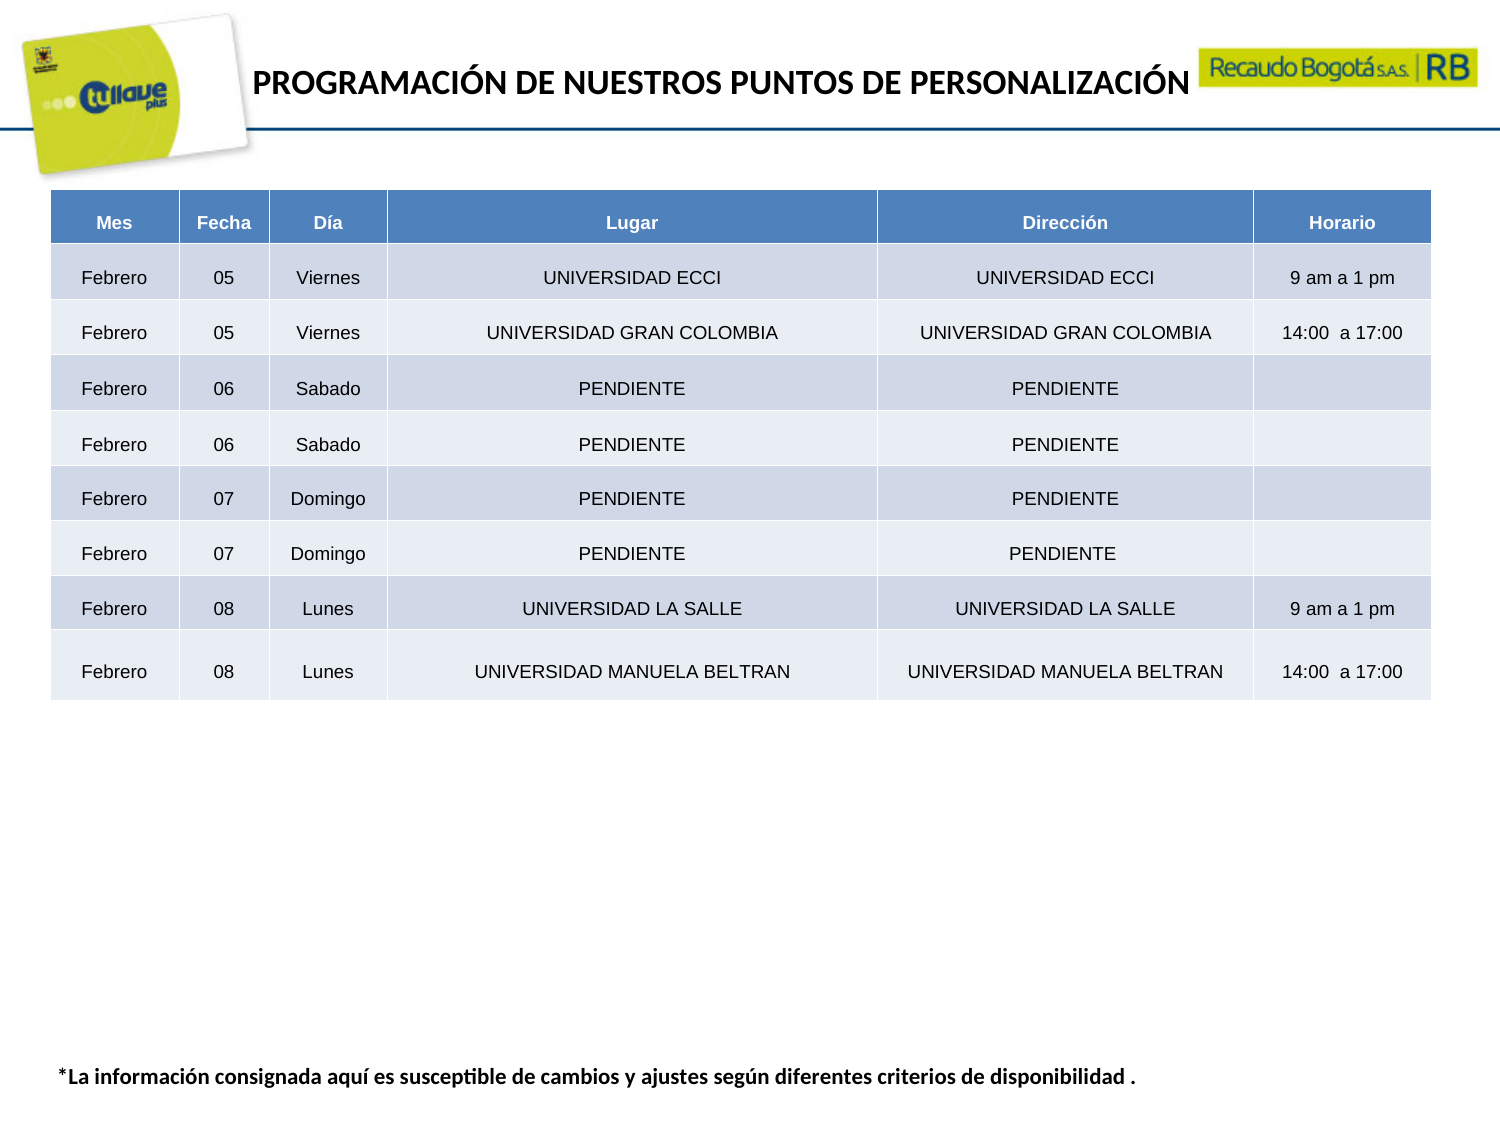

PROGRAMACIÓN DE NUESTROS PUNTOS DE PERSONALIZACIÓN
| Mes | Fecha | Día | Lugar | Dirección | Horario |
| --- | --- | --- | --- | --- | --- |
| Febrero | 05 | Viernes | UNIVERSIDAD ECCI | UNIVERSIDAD ECCI | 9 am a 1 pm |
| Febrero | 05 | Viernes | UNIVERSIDAD GRAN COLOMBIA | UNIVERSIDAD GRAN COLOMBIA | 14:00 a 17:00 |
| Febrero | 06 | Sabado | PENDIENTE | PENDIENTE | |
| Febrero | 06 | Sabado | PENDIENTE | PENDIENTE | |
| Febrero | 07 | Domingo | PENDIENTE | PENDIENTE | |
| Febrero | 07 | Domingo | PENDIENTE | PENDIENTE | |
| Febrero | 08 | Lunes | UNIVERSIDAD LA SALLE | UNIVERSIDAD LA SALLE | 9 am a 1 pm |
| Febrero | 08 | Lunes | UNIVERSIDAD MANUELA BELTRAN | UNIVERSIDAD MANUELA BELTRAN | 14:00 a 17:00 |
*La información consignada aquí es susceptible de cambios y ajustes según diferentes criterios de disponibilidad .